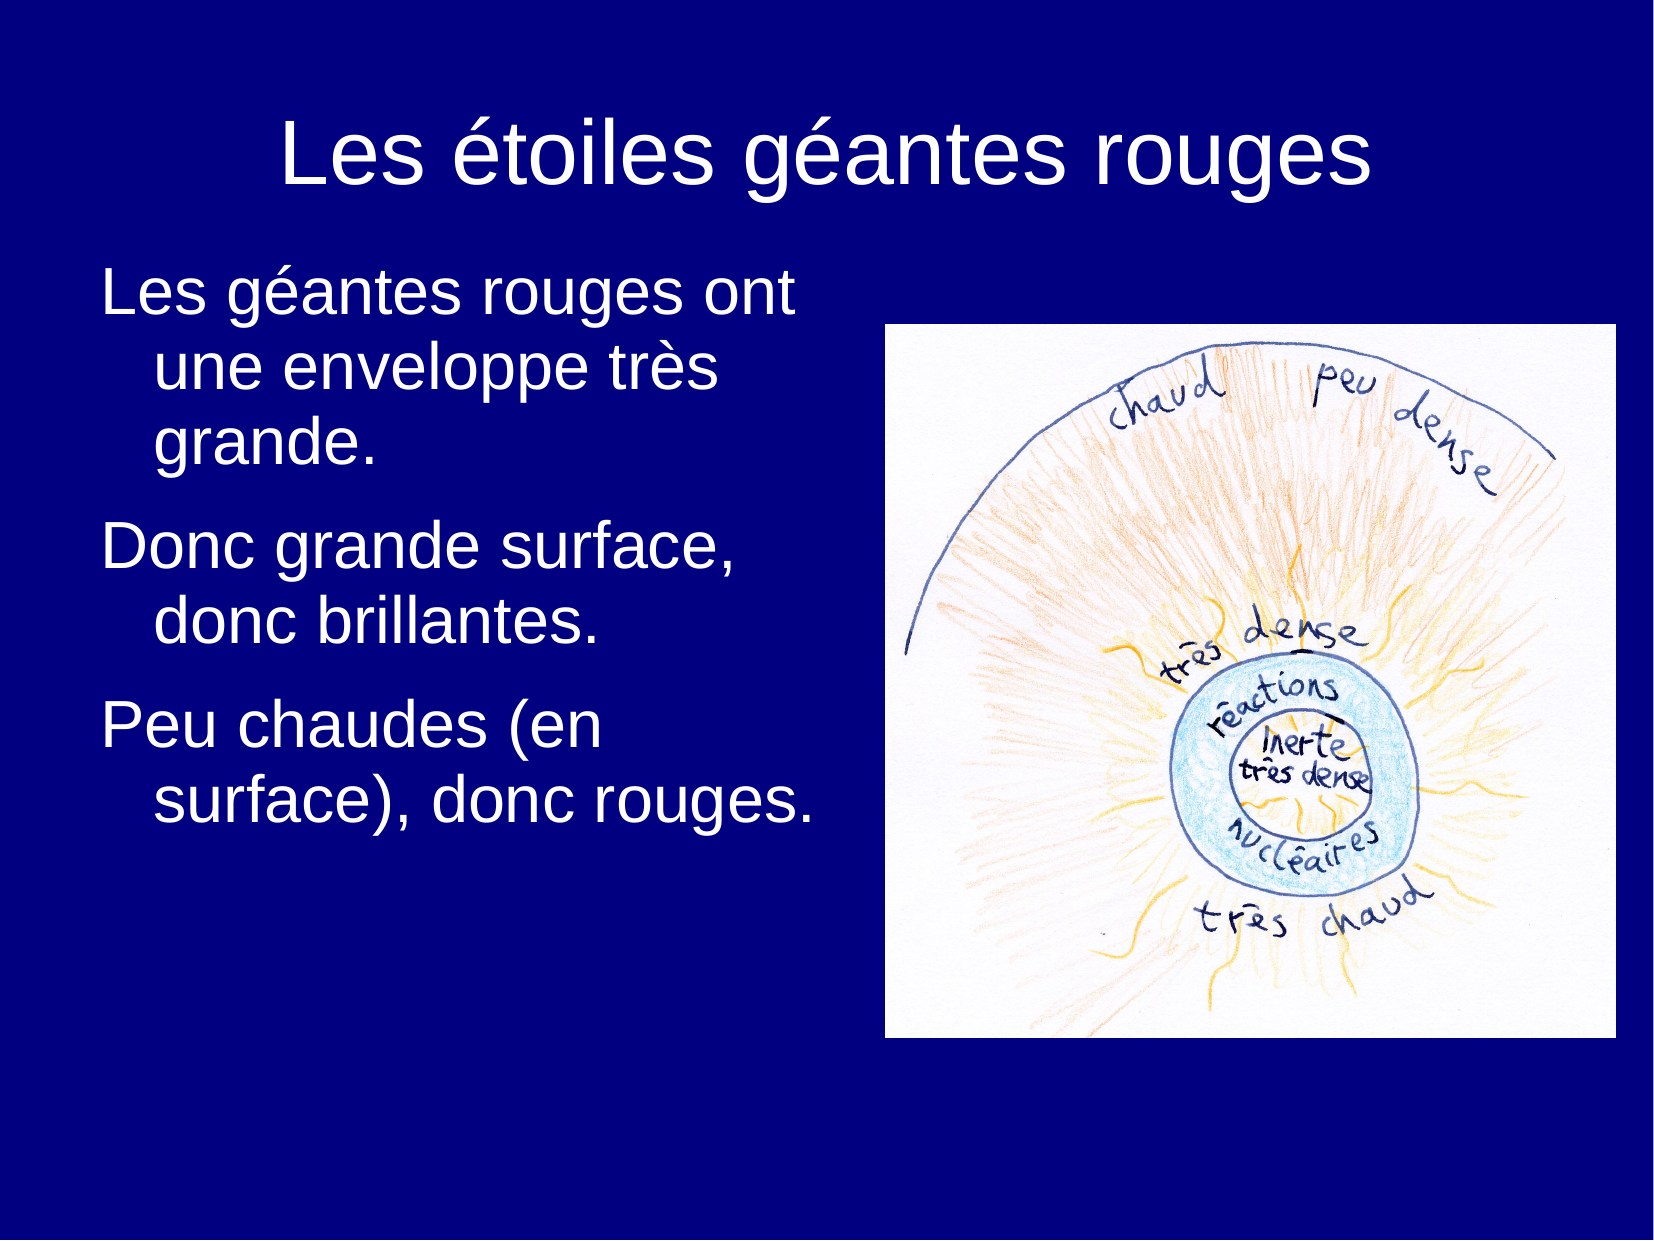

# Les étoiles géantes rouges
Les géantes rouges ont une enveloppe très grande.
Donc grande surface, donc brillantes.
Peu chaudes (en surface), donc rouges.